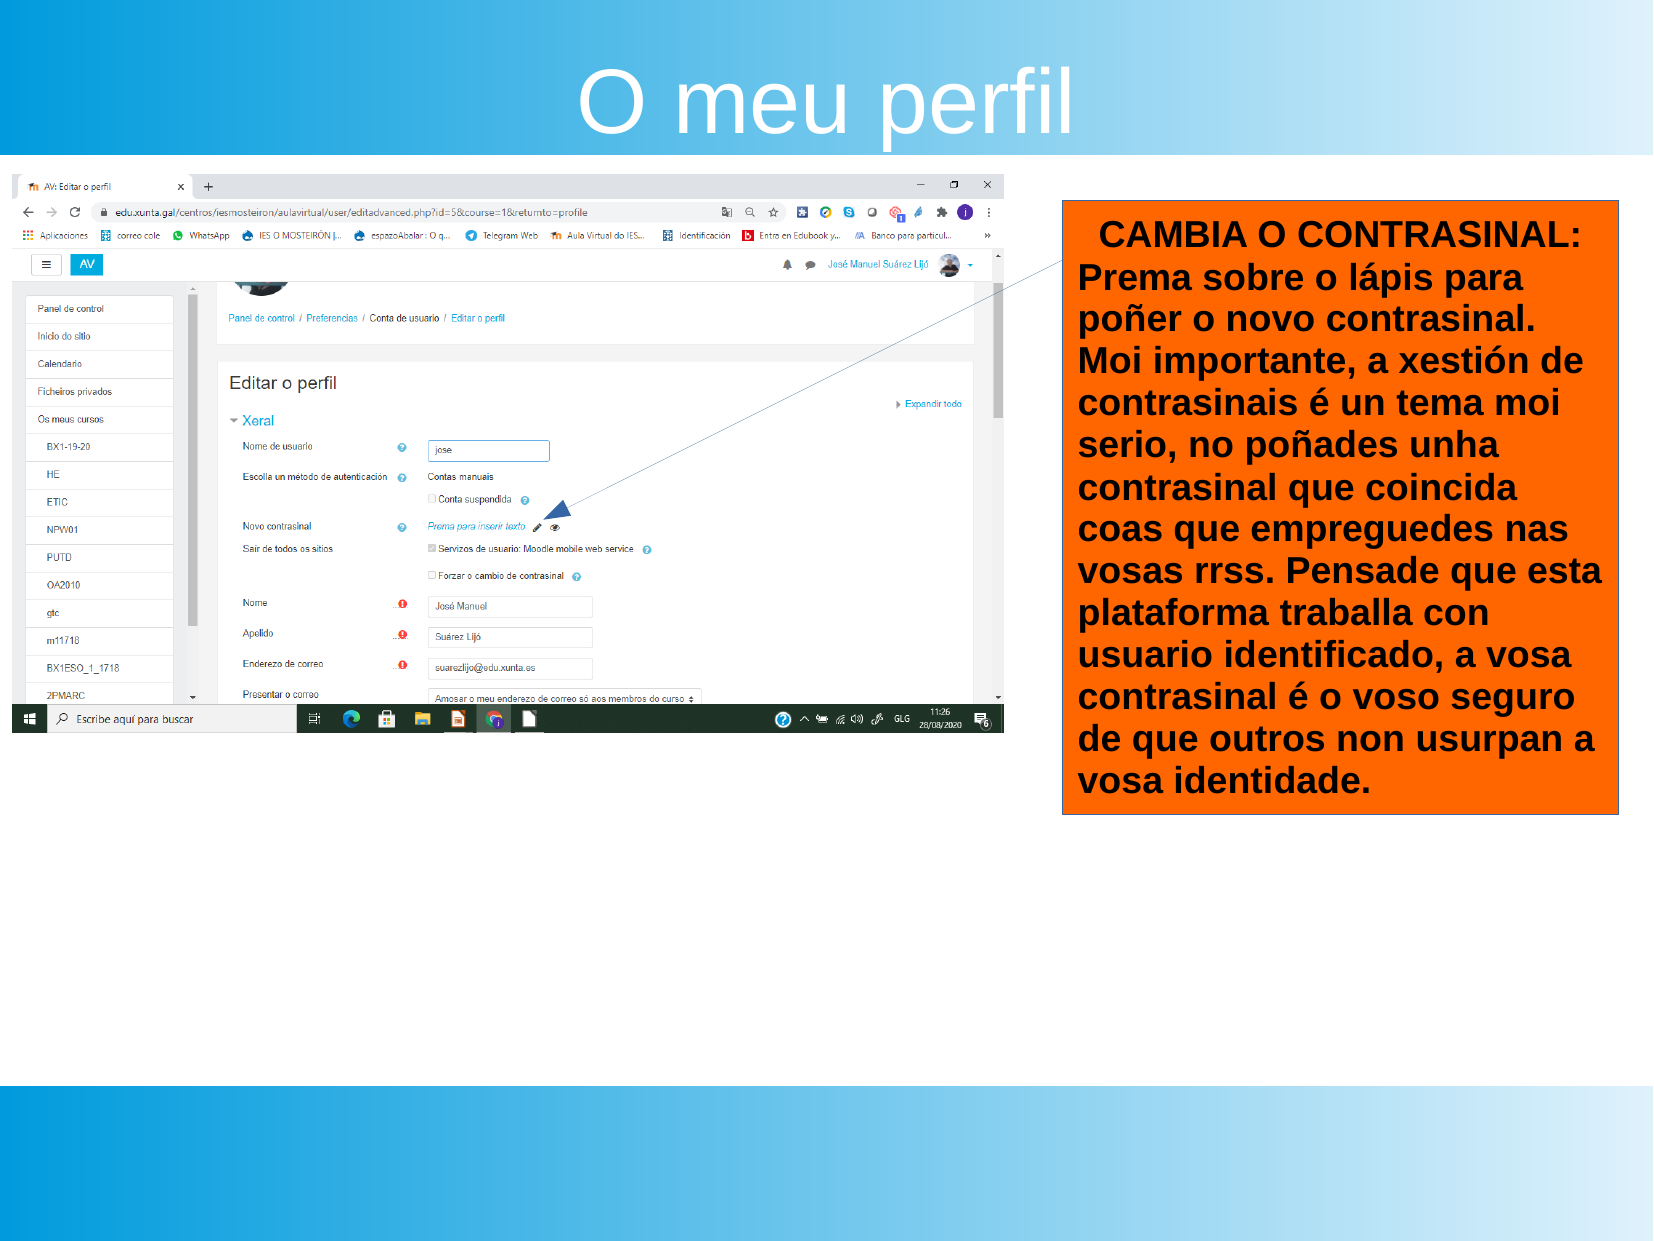

# O meu perfil
CAMBIA O CONTRASINAL:
Prema sobre o lápis para poñer o novo contrasinal.
Moi importante, a xestión de contrasinais é un tema moi serio, no poñades unha contrasinal que coincida coas que empreguedes nas vosas rrss. Pensade que esta plataforma traballa con usuario identificado, a vosa contrasinal é o voso seguro de que outros non usurpan a vosa identidade.